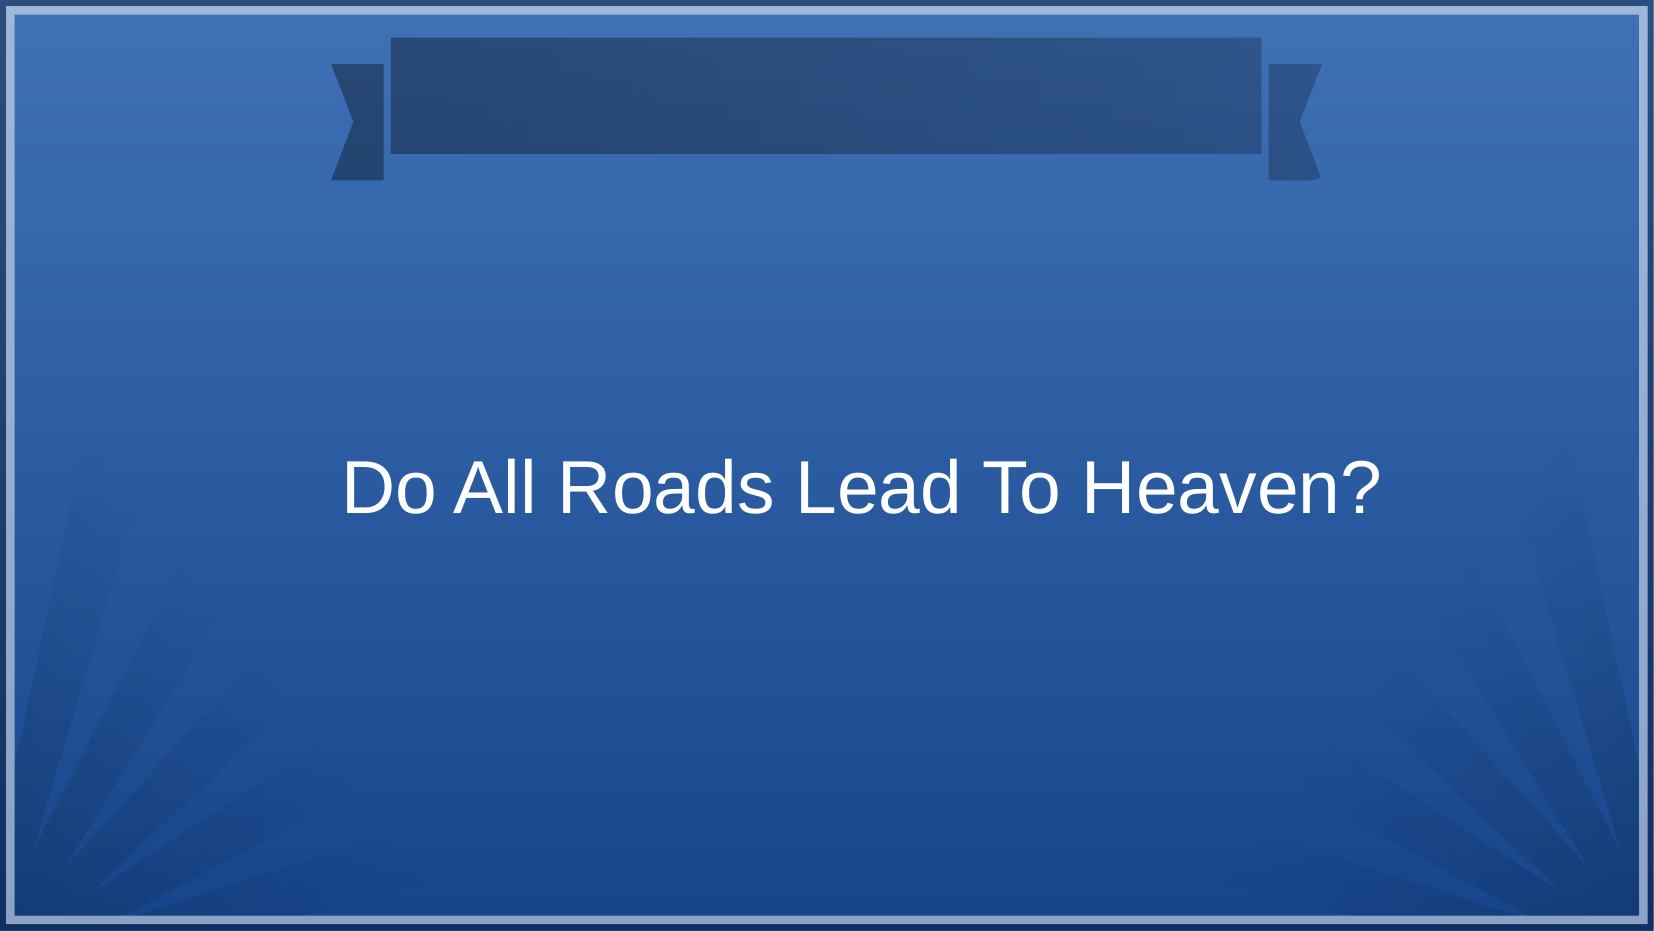

#
Do All Roads Lead To Heaven?